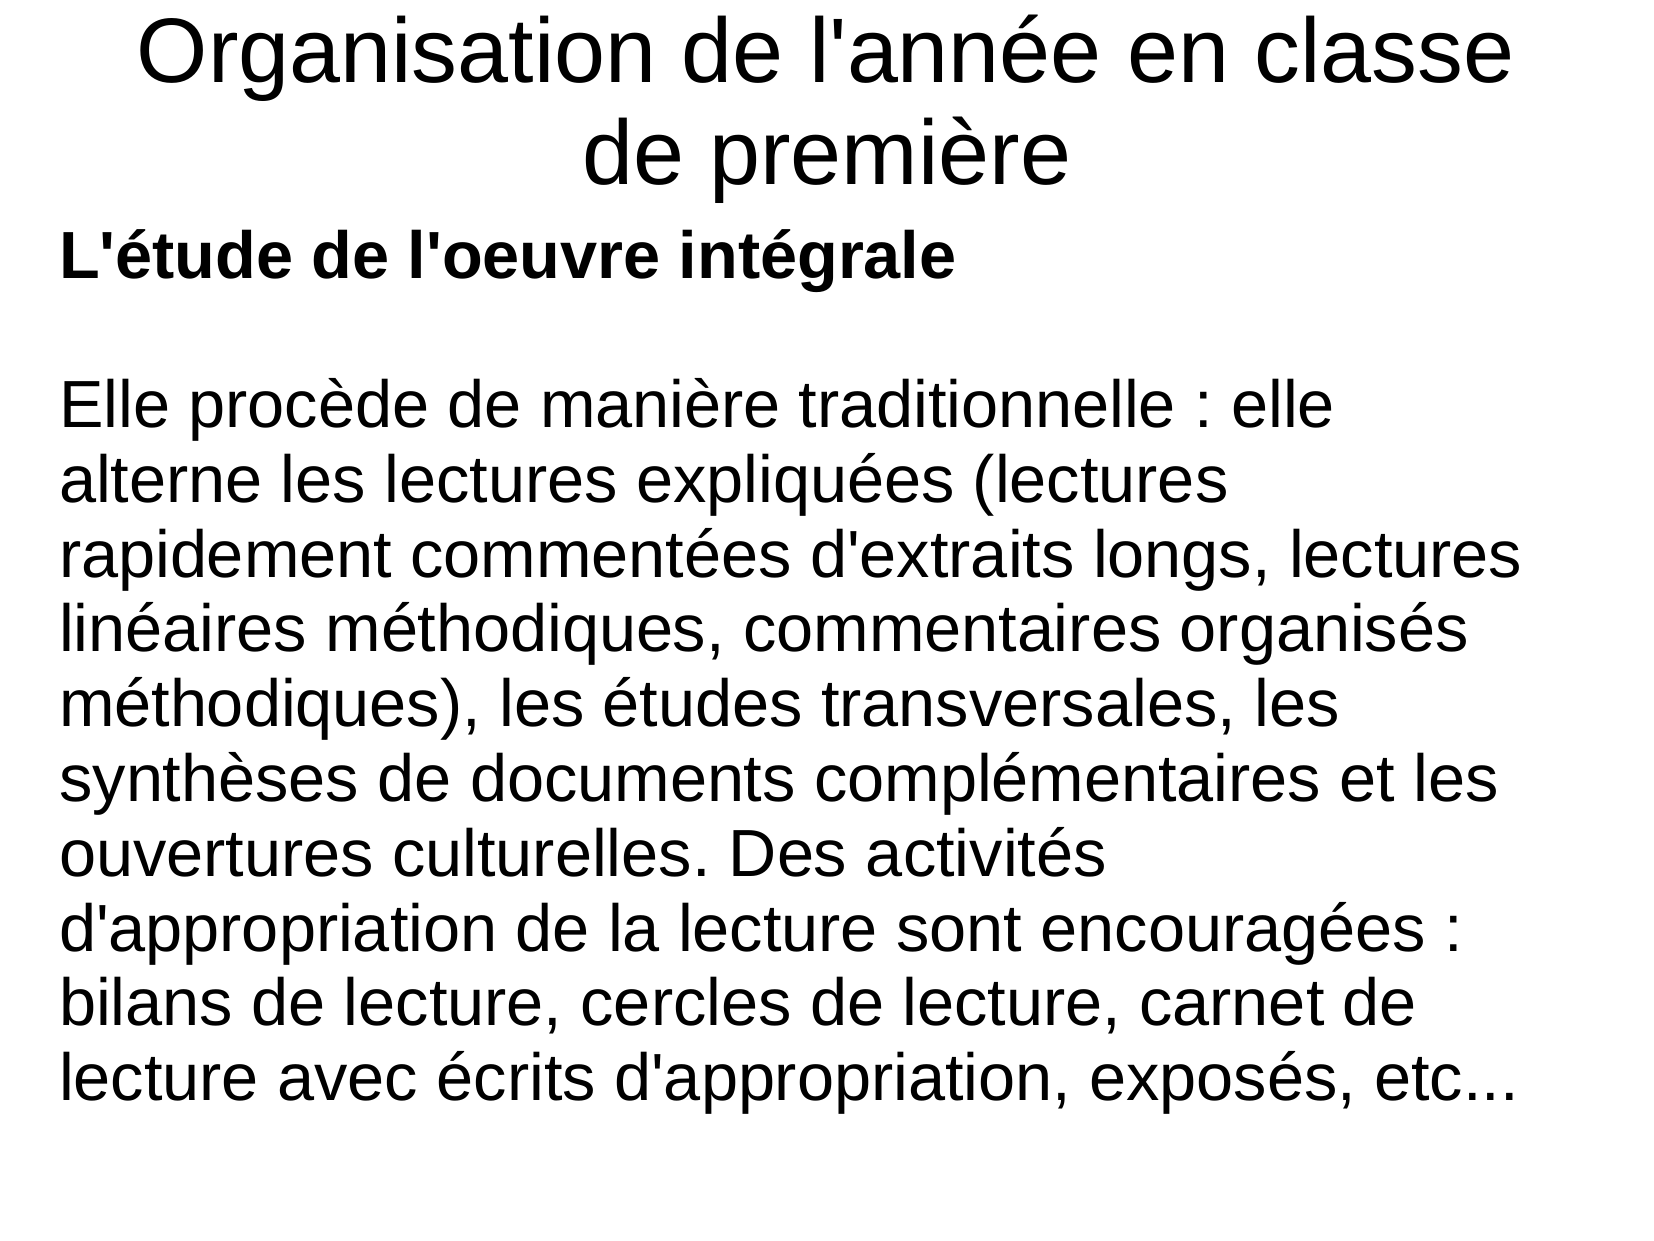

# Organisation de l'année en classe de première
L'étude de l'oeuvre intégrale
Elle procède de manière traditionnelle : elle alterne les lectures expliquées (lectures rapidement commentées d'extraits longs, lectures linéaires méthodiques, commentaires organisés méthodiques), les études transversales, les synthèses de documents complémentaires et les ouvertures culturelles. Des activités d'appropriation de la lecture sont encouragées : bilans de lecture, cercles de lecture, carnet de lecture avec écrits d'appropriation, exposés, etc...